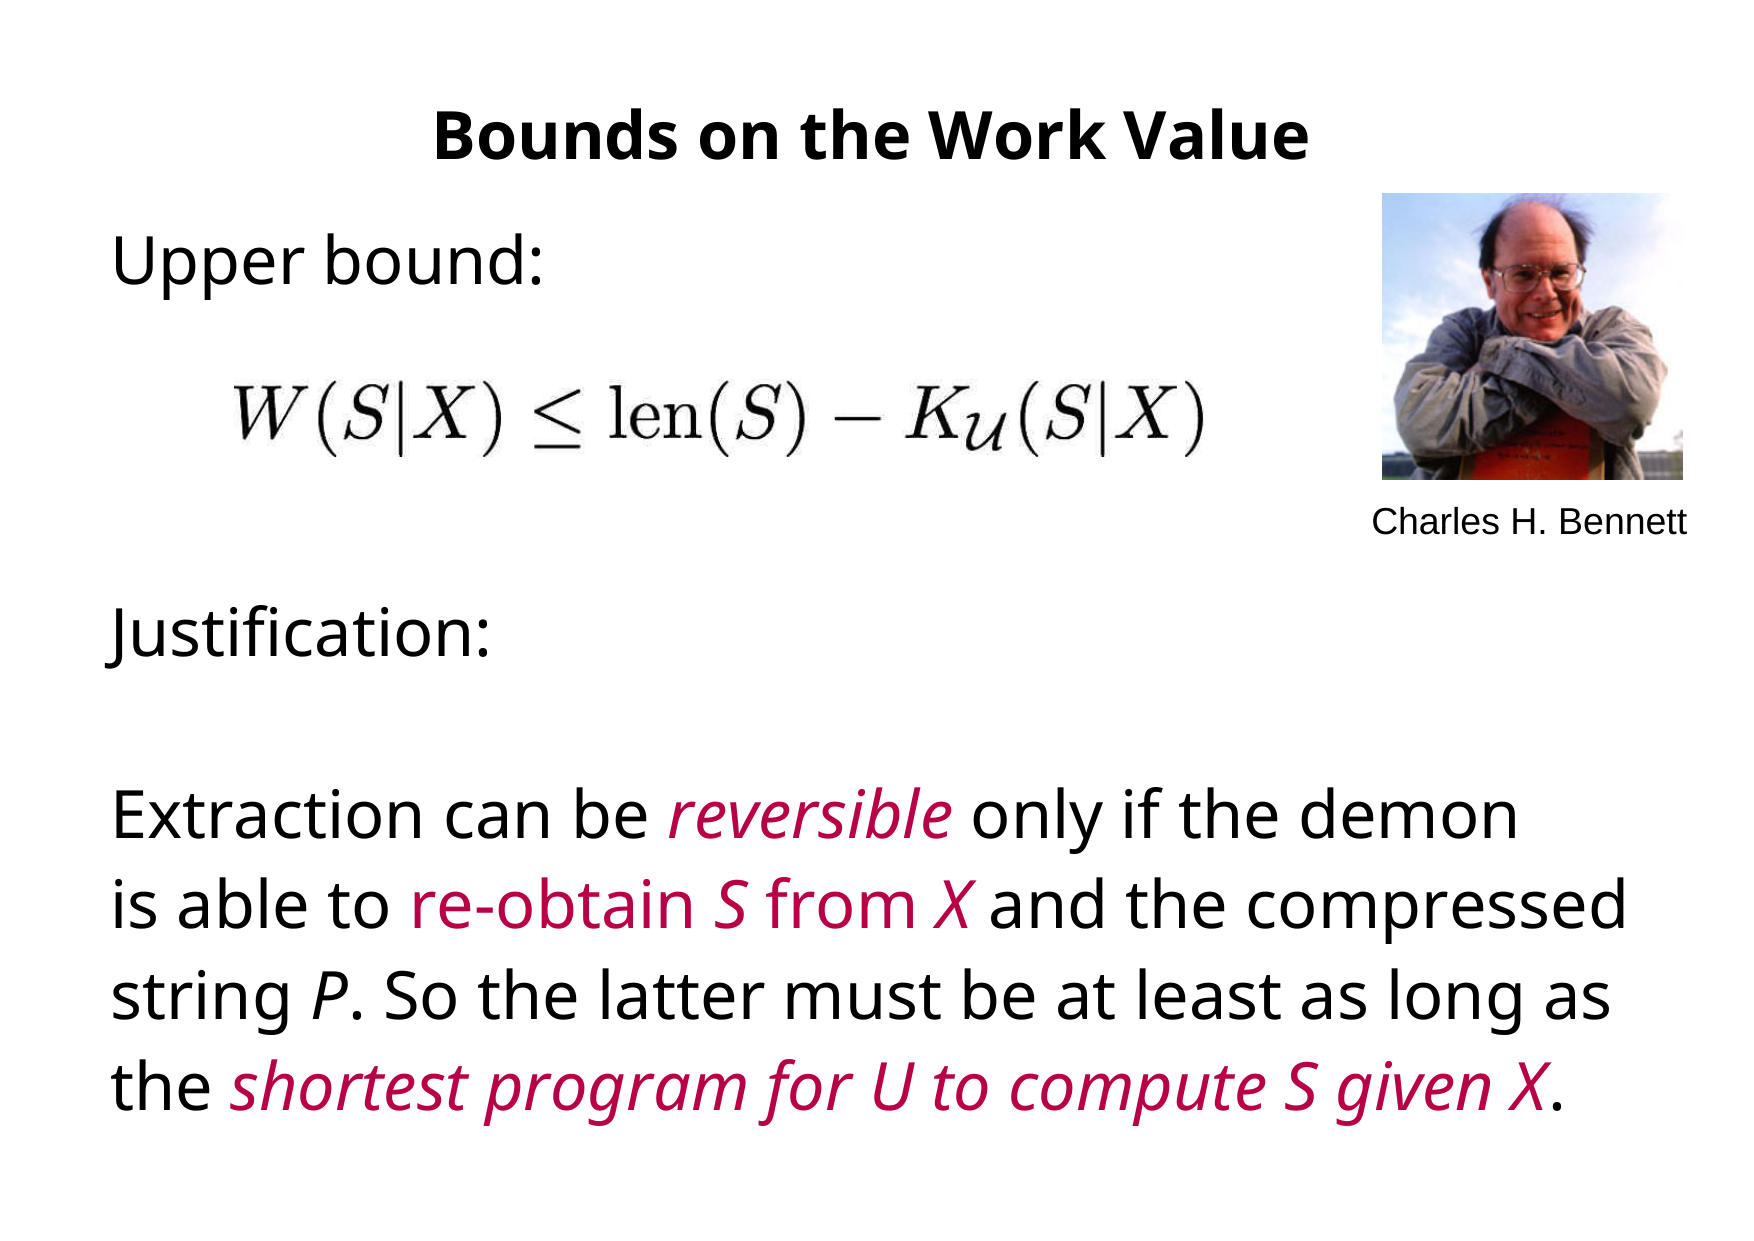

Bounds on the Work Value
Upper bound:
Charles H. Bennett
Justification:
Extraction can be reversible only if the demon
is able to re-obtain S from X and the compressed
string P. So the latter must be at least as long as
the shortest program for U to compute S given X.